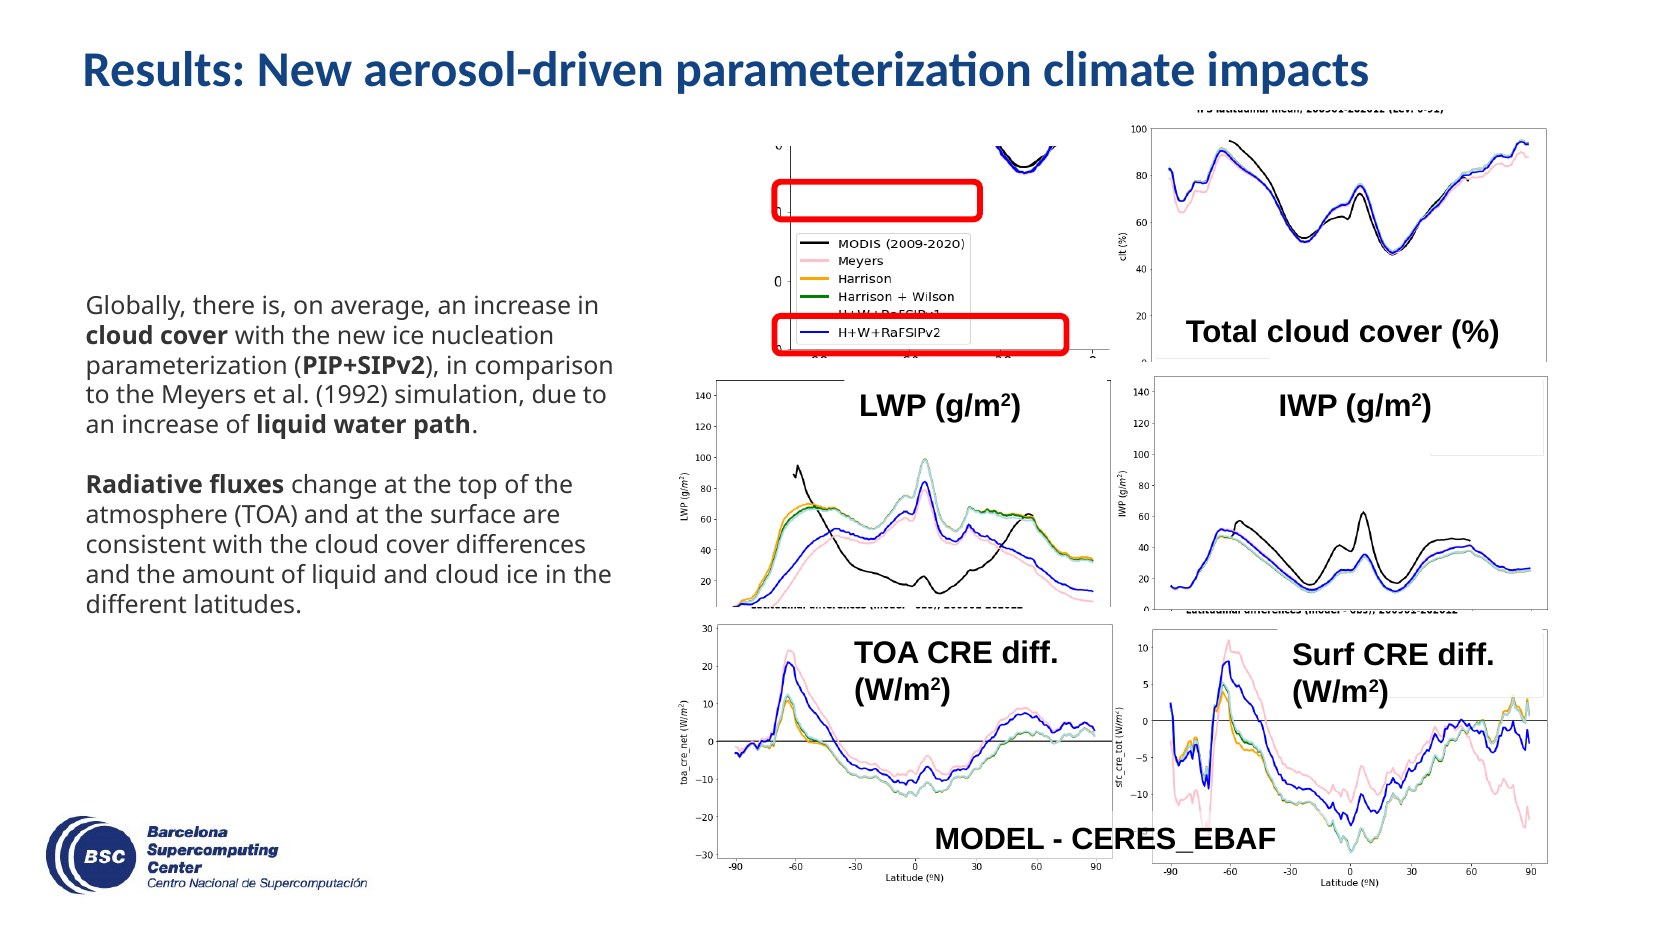

Results: New aerosol-driven parameterization climate impacts
Globally, there is, on average, an increase in cloud cover with the new ice nucleation parameterization (PIP+SIPv2), in comparison to the Meyers et al. (1992) simulation, due to an increase of liquid water path.
Radiative fluxes change at the top of the atmosphere (TOA) and at the surface are consistent with the cloud cover differences and the amount of liquid and cloud ice in the different latitudes.
Total cloud cover (%)
LWP (g/m2)
IWP (g/m2)
TOA CRE diff. (W/m2)
Surf CRE diff. (W/m2)
MODEL - CERES_EBAF